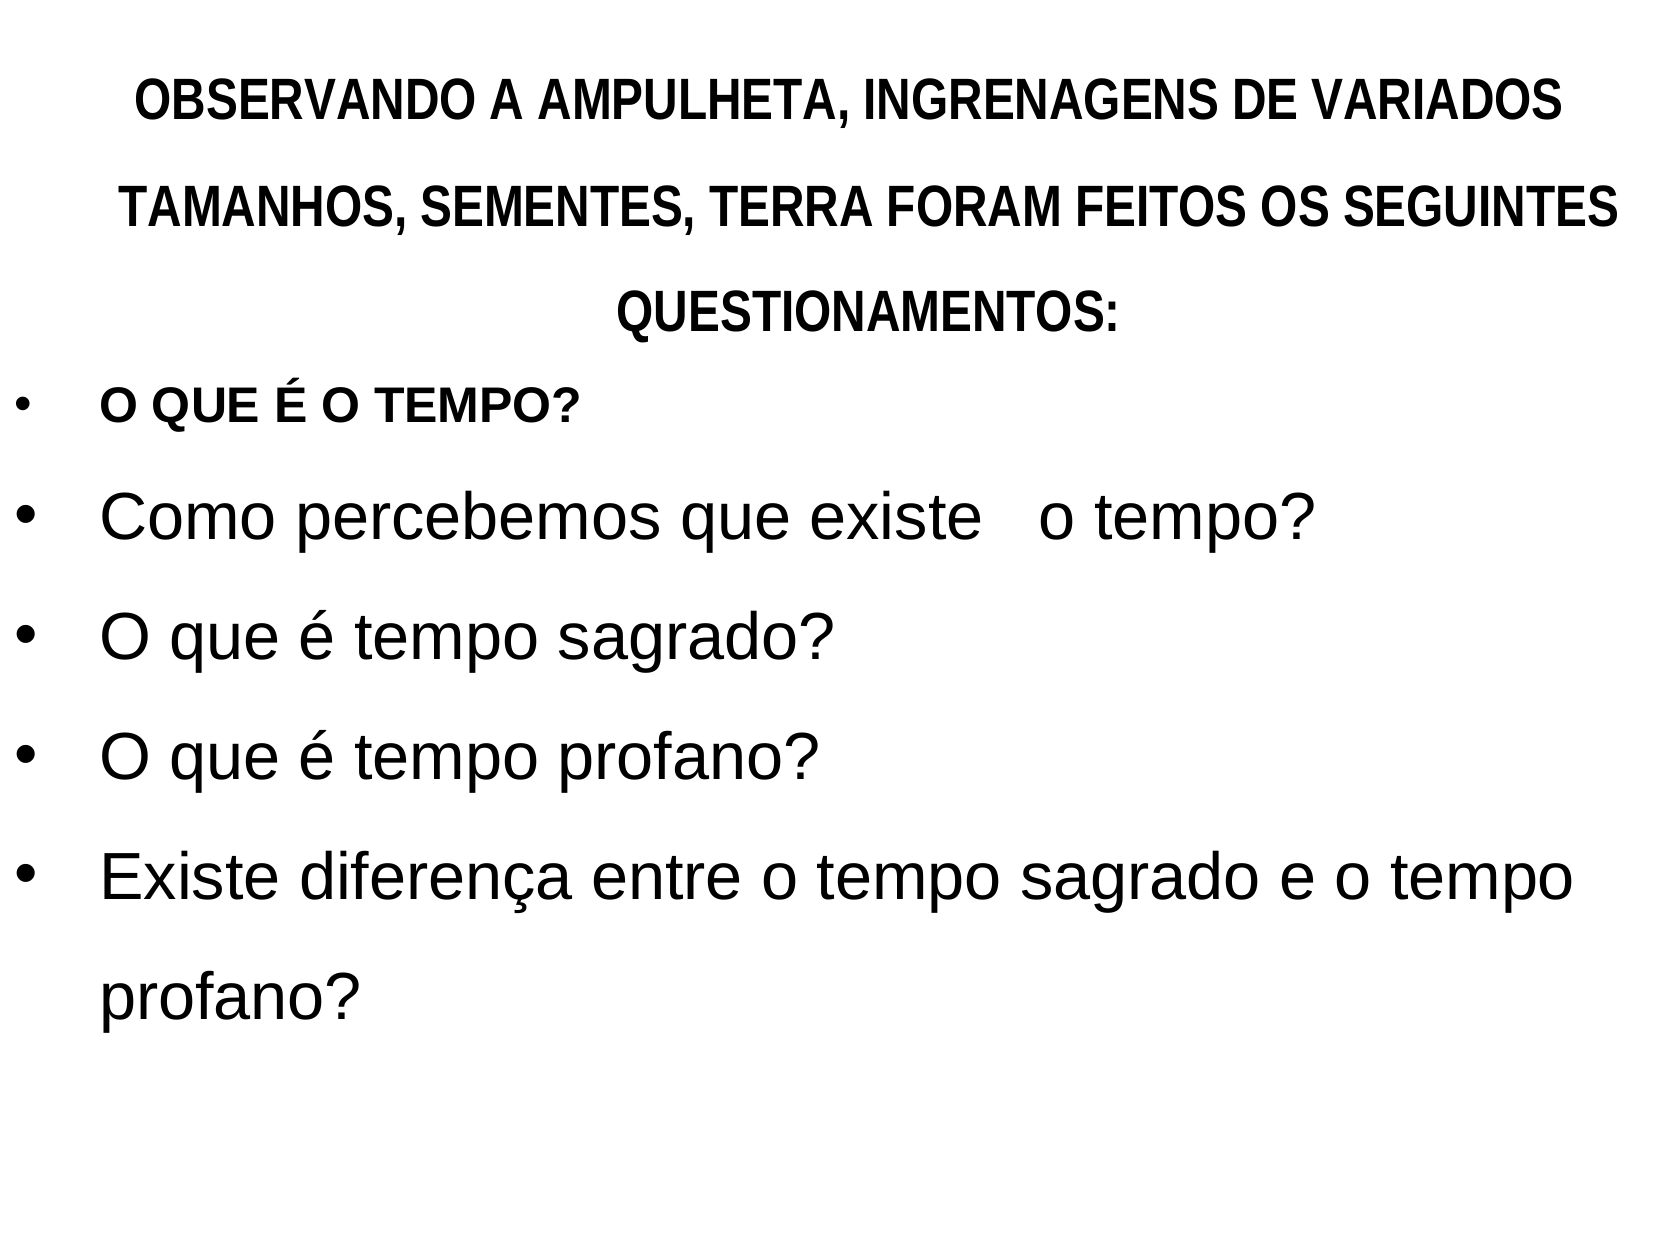

OBSERVANDO A AMPULHETA, INGRENAGENS DE VARIADOS TAMANHOS, SEMENTES, TERRA FORAM FEITOS OS SEGUINTES QUESTIONAMENTOS:
O QUE É O TEMPO?
Como percebemos que existe o tempo?
O que é tempo sagrado?
O que é tempo profano?
Existe diferença entre o tempo sagrado e o tempo profano?